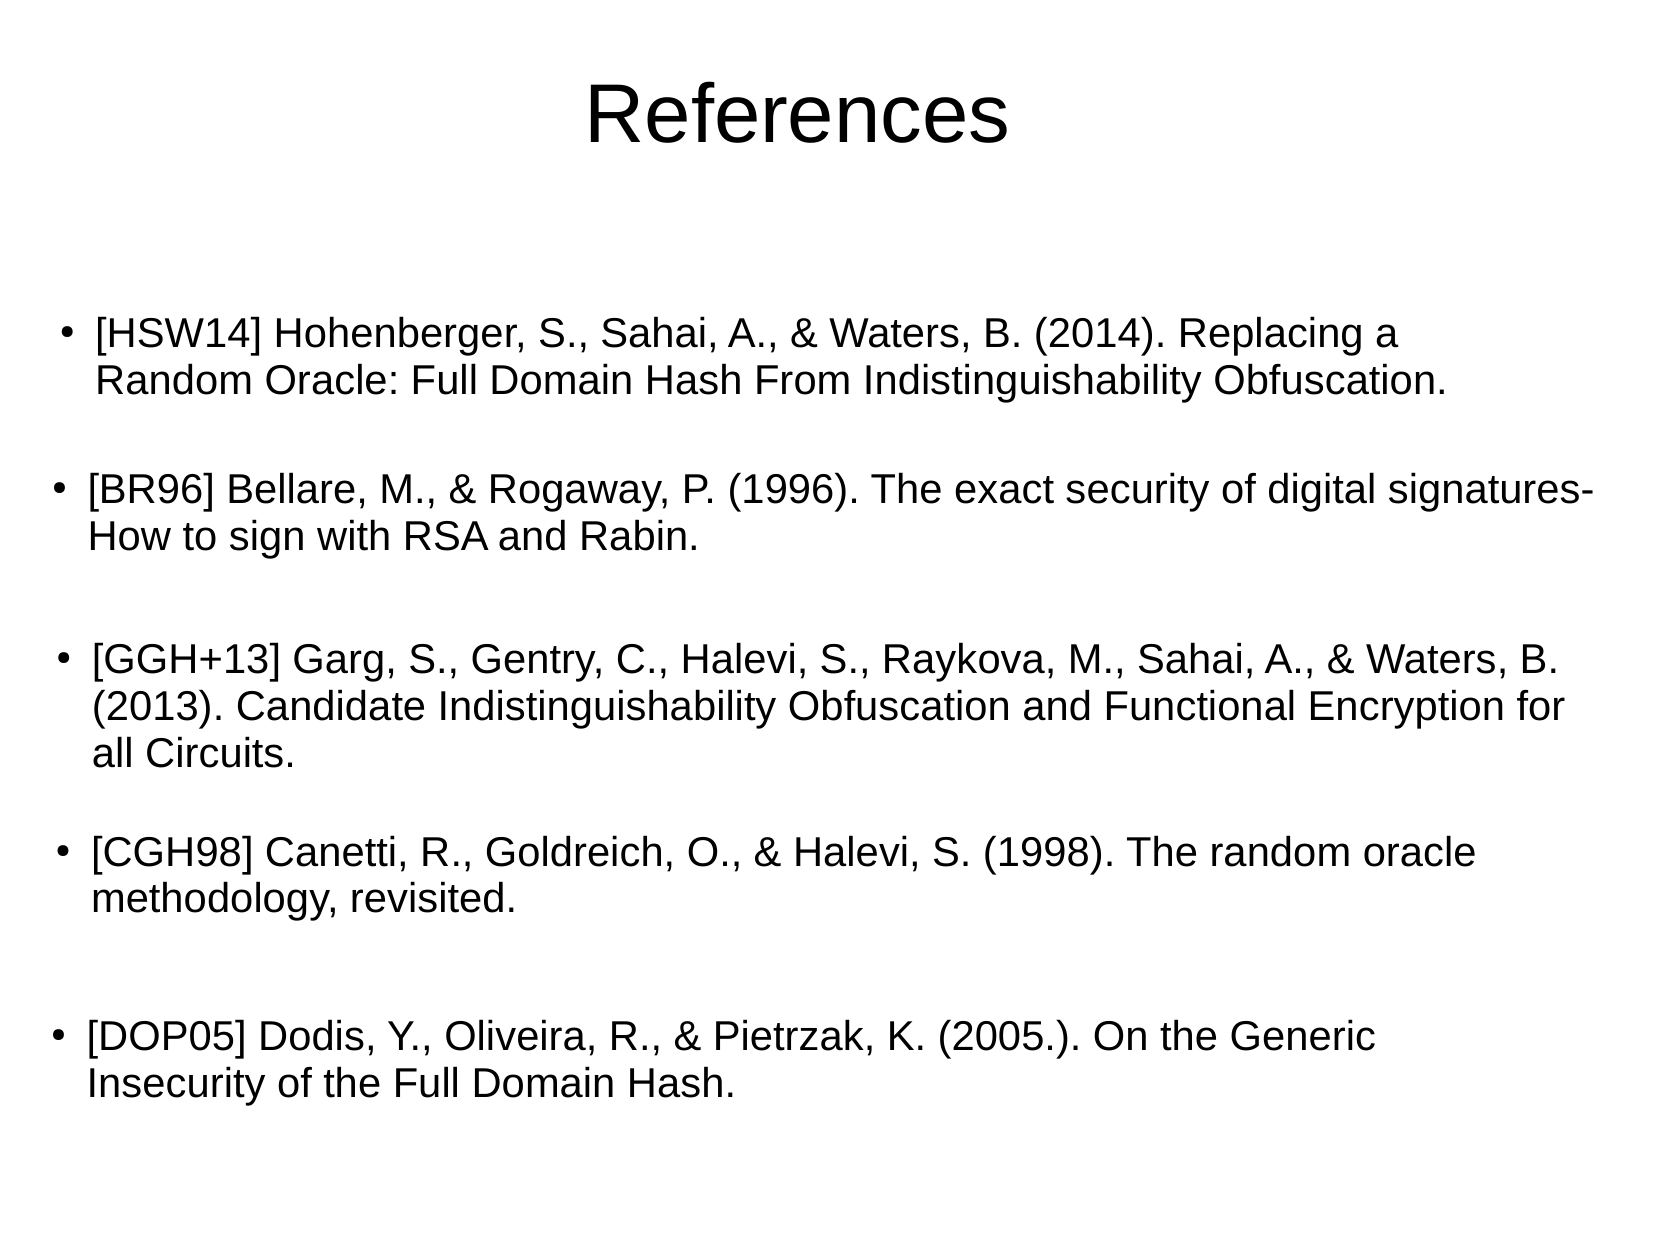

References
[HSW14] Hohenberger, S., Sahai, A., & Waters, B. (2014). Replacing a Random Oracle: Full Domain Hash From Indistinguishability Obfuscation.
[BR96] Bellare, M., & Rogaway, P. (1996). The exact security of digital signatures-How to sign with RSA and Rabin.
[GGH+13] Garg, S., Gentry, C., Halevi, S., Raykova, M., Sahai, A., & Waters, B. (2013). Candidate Indistinguishability Obfuscation and Functional Encryption for all Circuits.
[CGH98] Canetti, R., Goldreich, O., & Halevi, S. (1998). The random oracle methodology, revisited.
[DOP05] Dodis, Y., Oliveira, R., & Pietrzak, K. (2005.). On the Generic Insecurity of the Full Domain Hash.